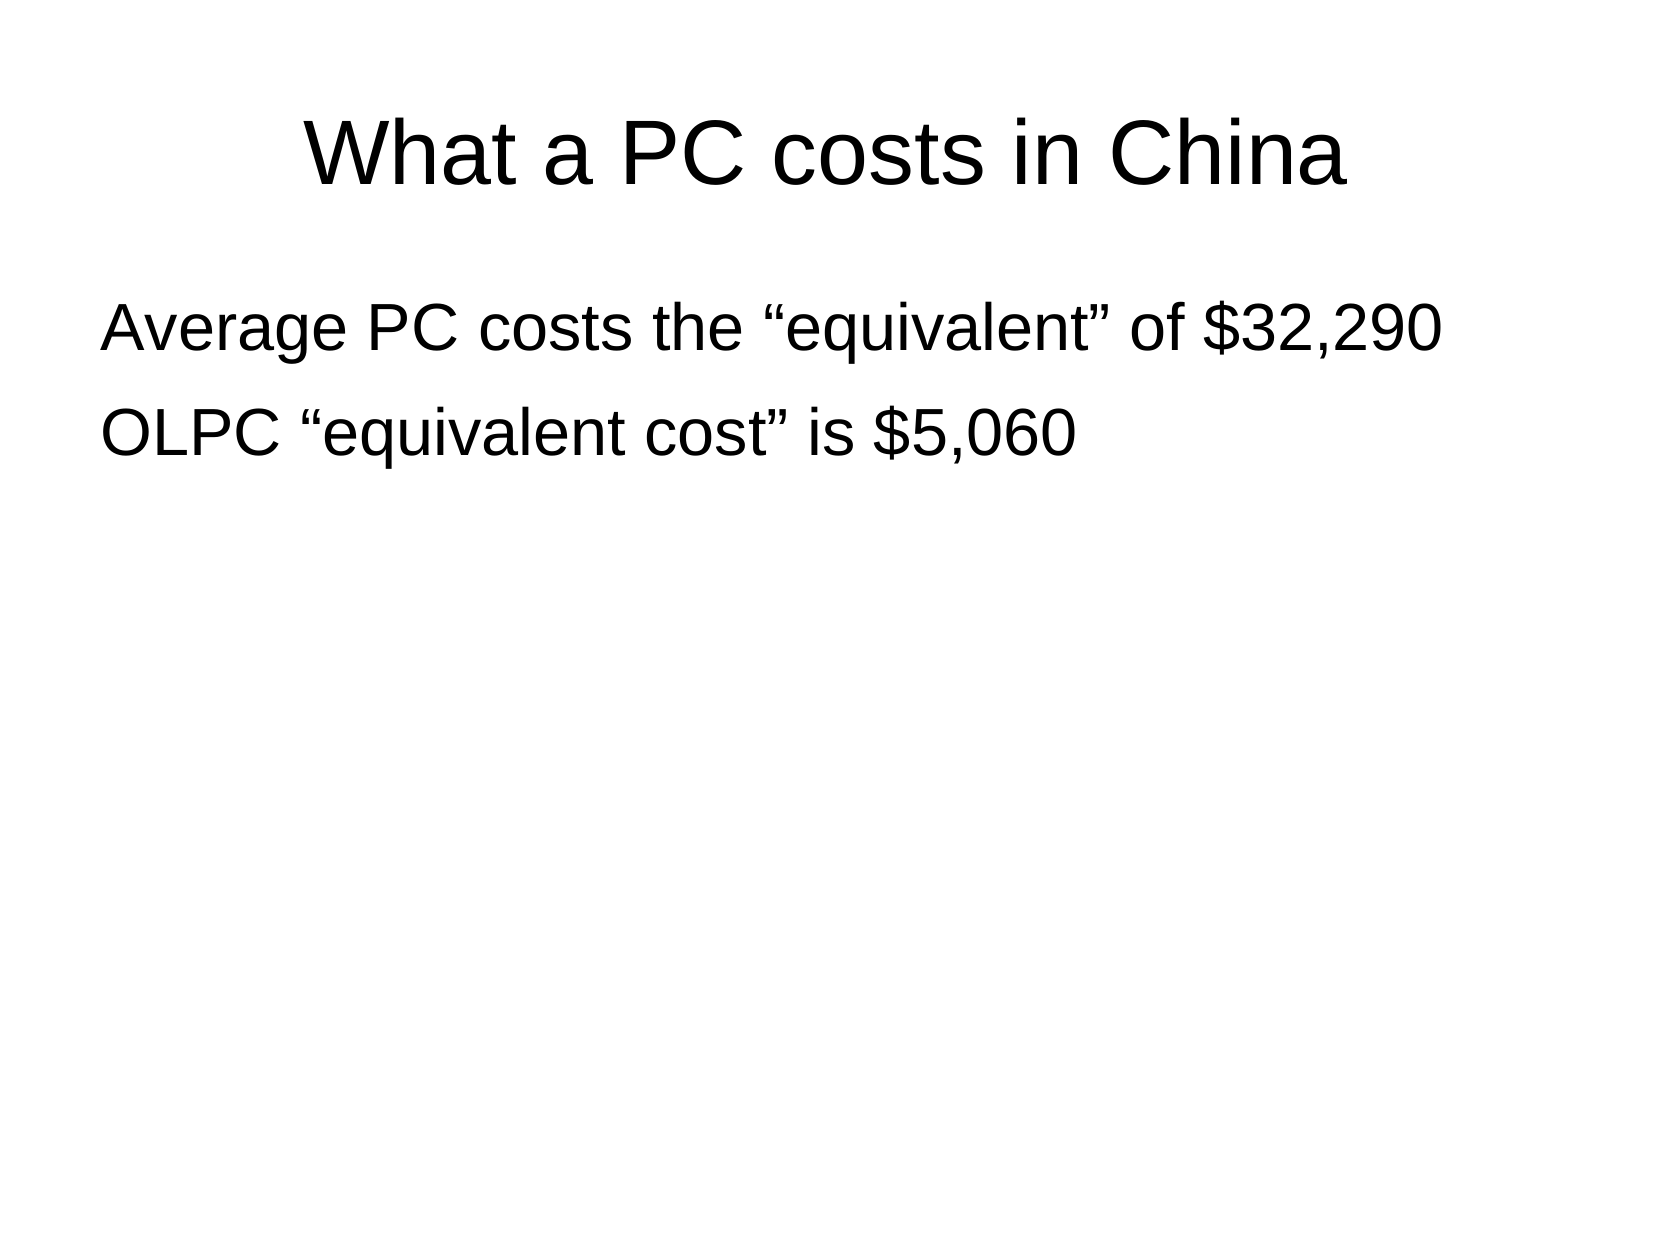

# What a PC costs in China
Average PC costs the “equivalent” of $32,290
OLPC “equivalent cost” is $5,060